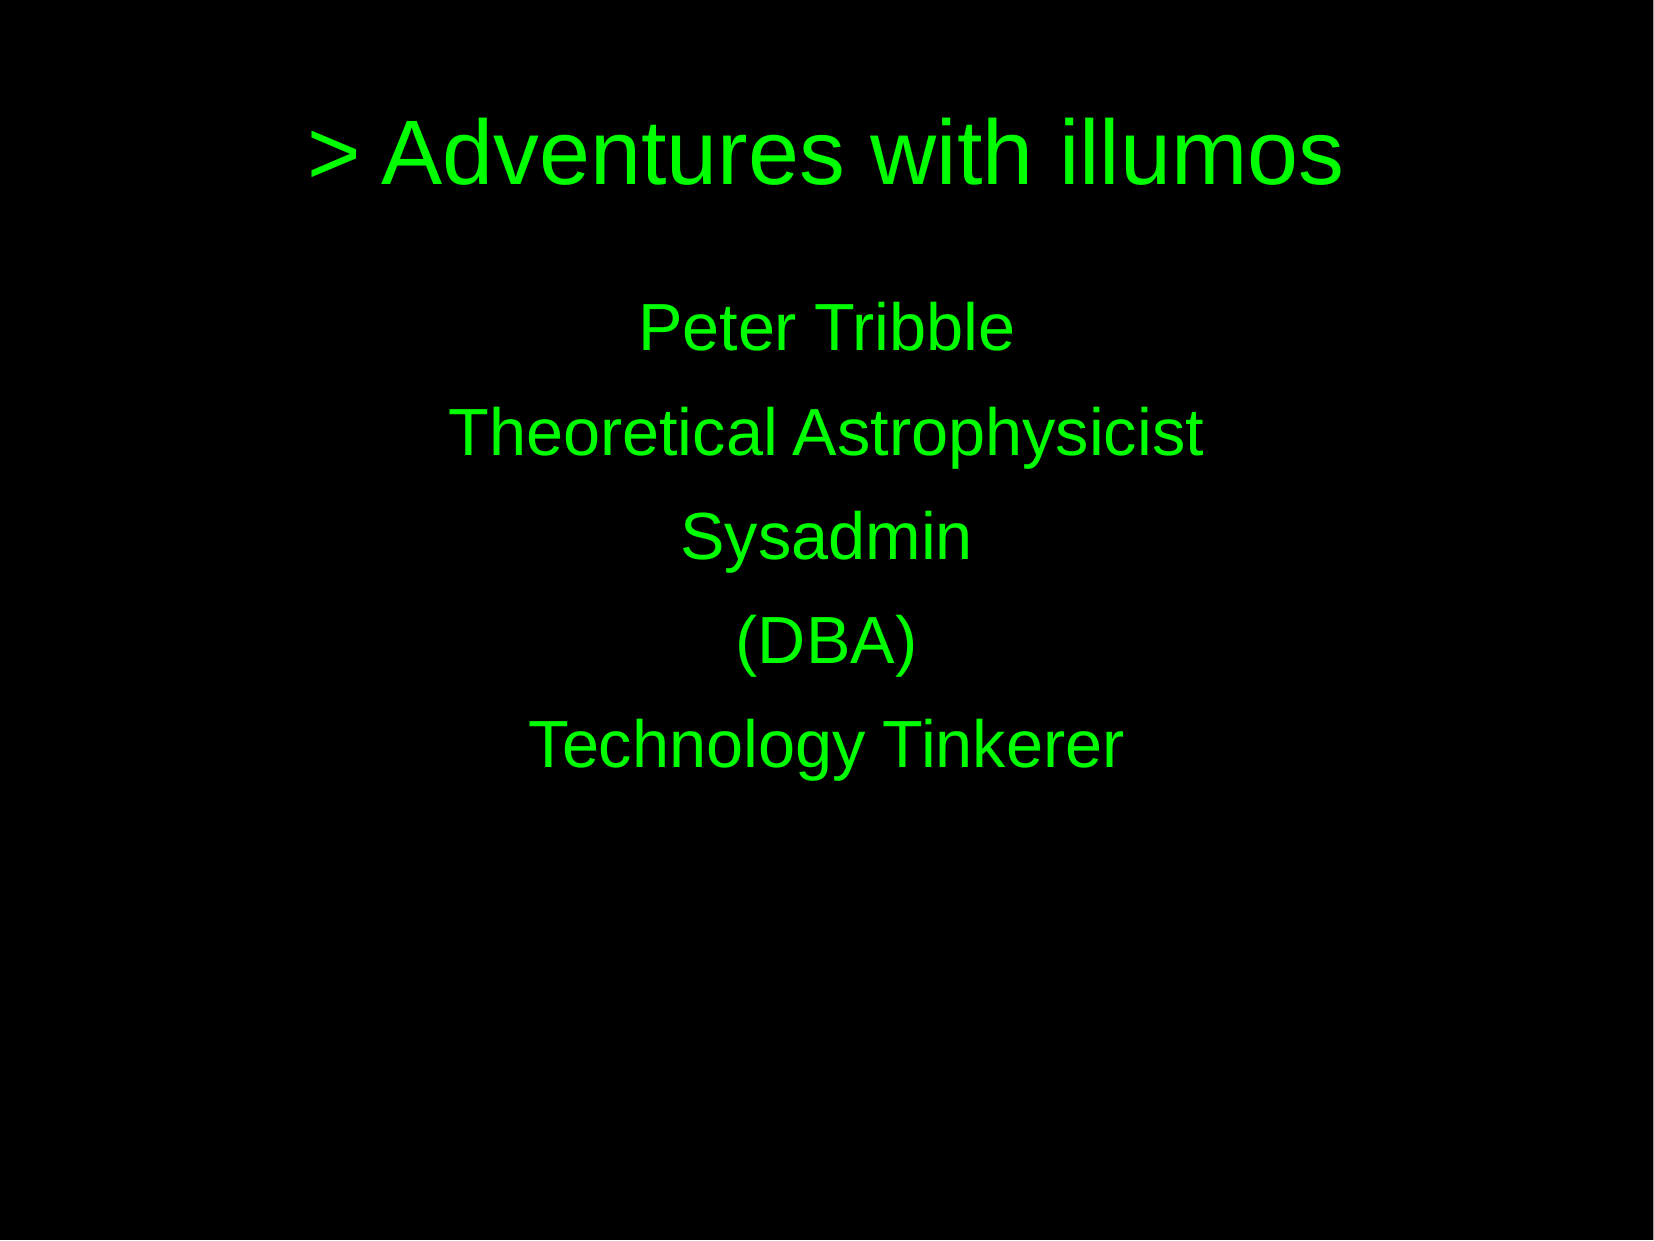

# > Adventures with illumos
Peter Tribble
Theoretical Astrophysicist
Sysadmin
(DBA)
Technology Tinkerer